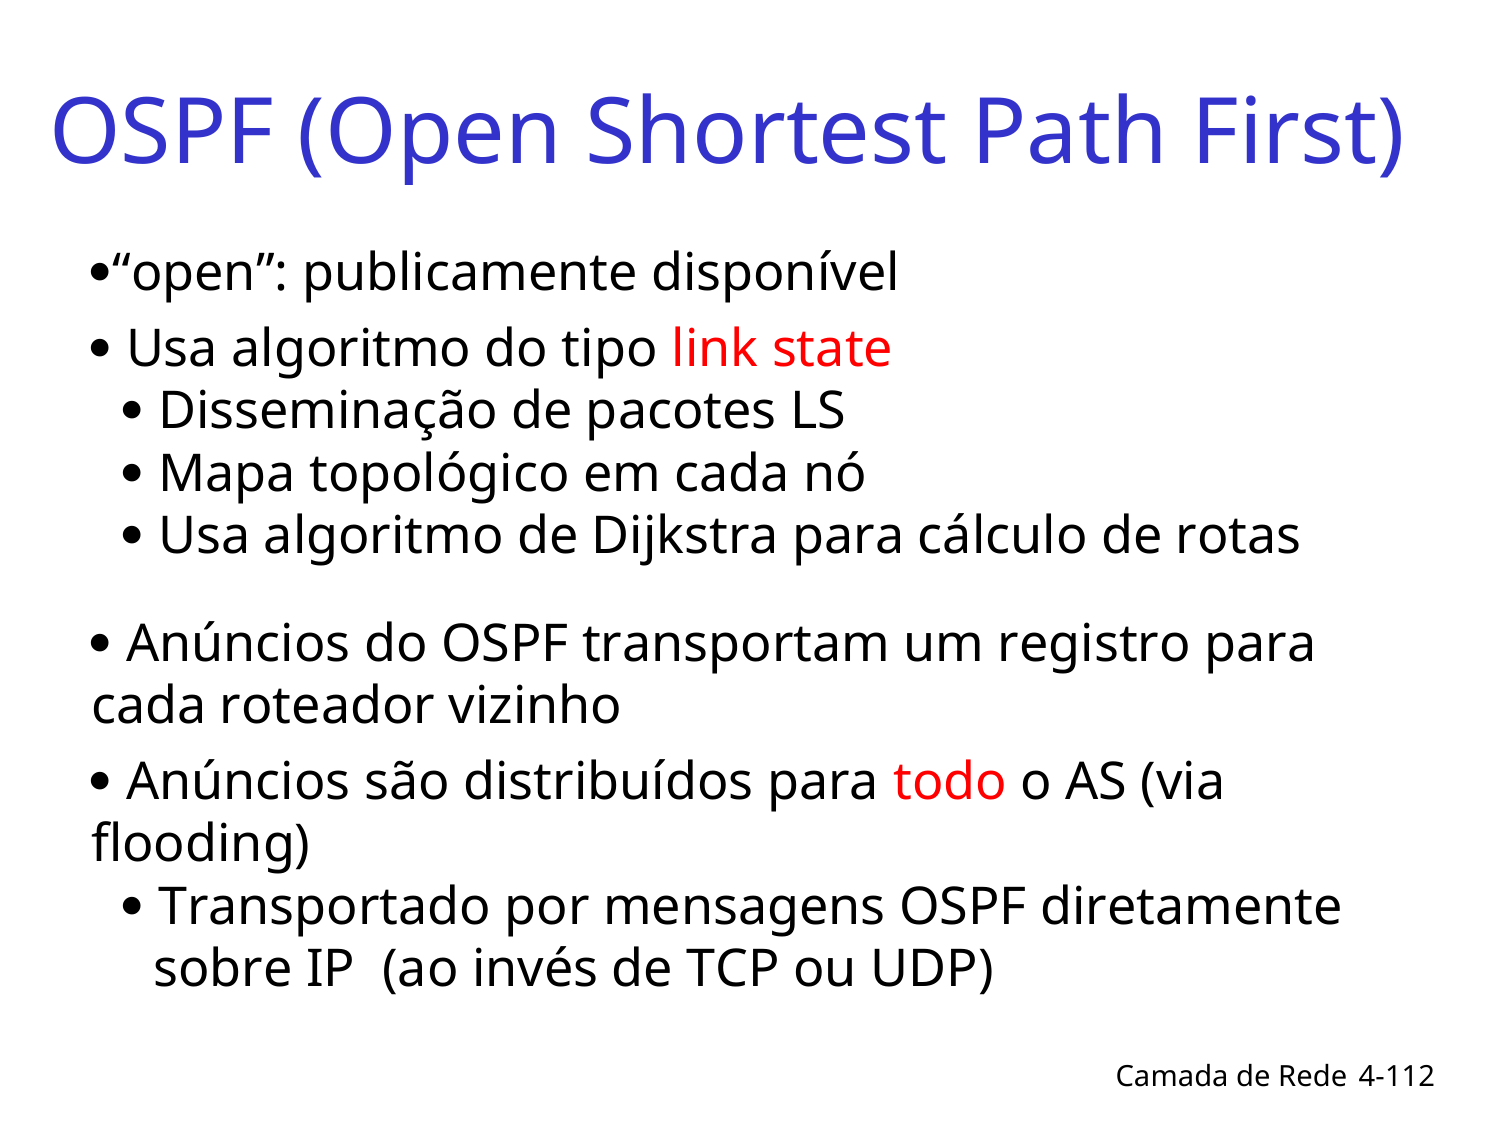

OSPF (Open Shortest Path First)
“open”: publicamente disponível
 Usa algoritmo do tipo link state
 Disseminação de pacotes LS
 Mapa topológico em cada nó
 Usa algoritmo de Dijkstra para cálculo de rotas
 Anúncios do OSPF transportam um registro para cada roteador vizinho
 Anúncios são distribuídos para todo o AS (via flooding)
 Transportado por mensagens OSPF diretamente sobre IP (ao invés de TCP ou UDP)
Camada de Rede